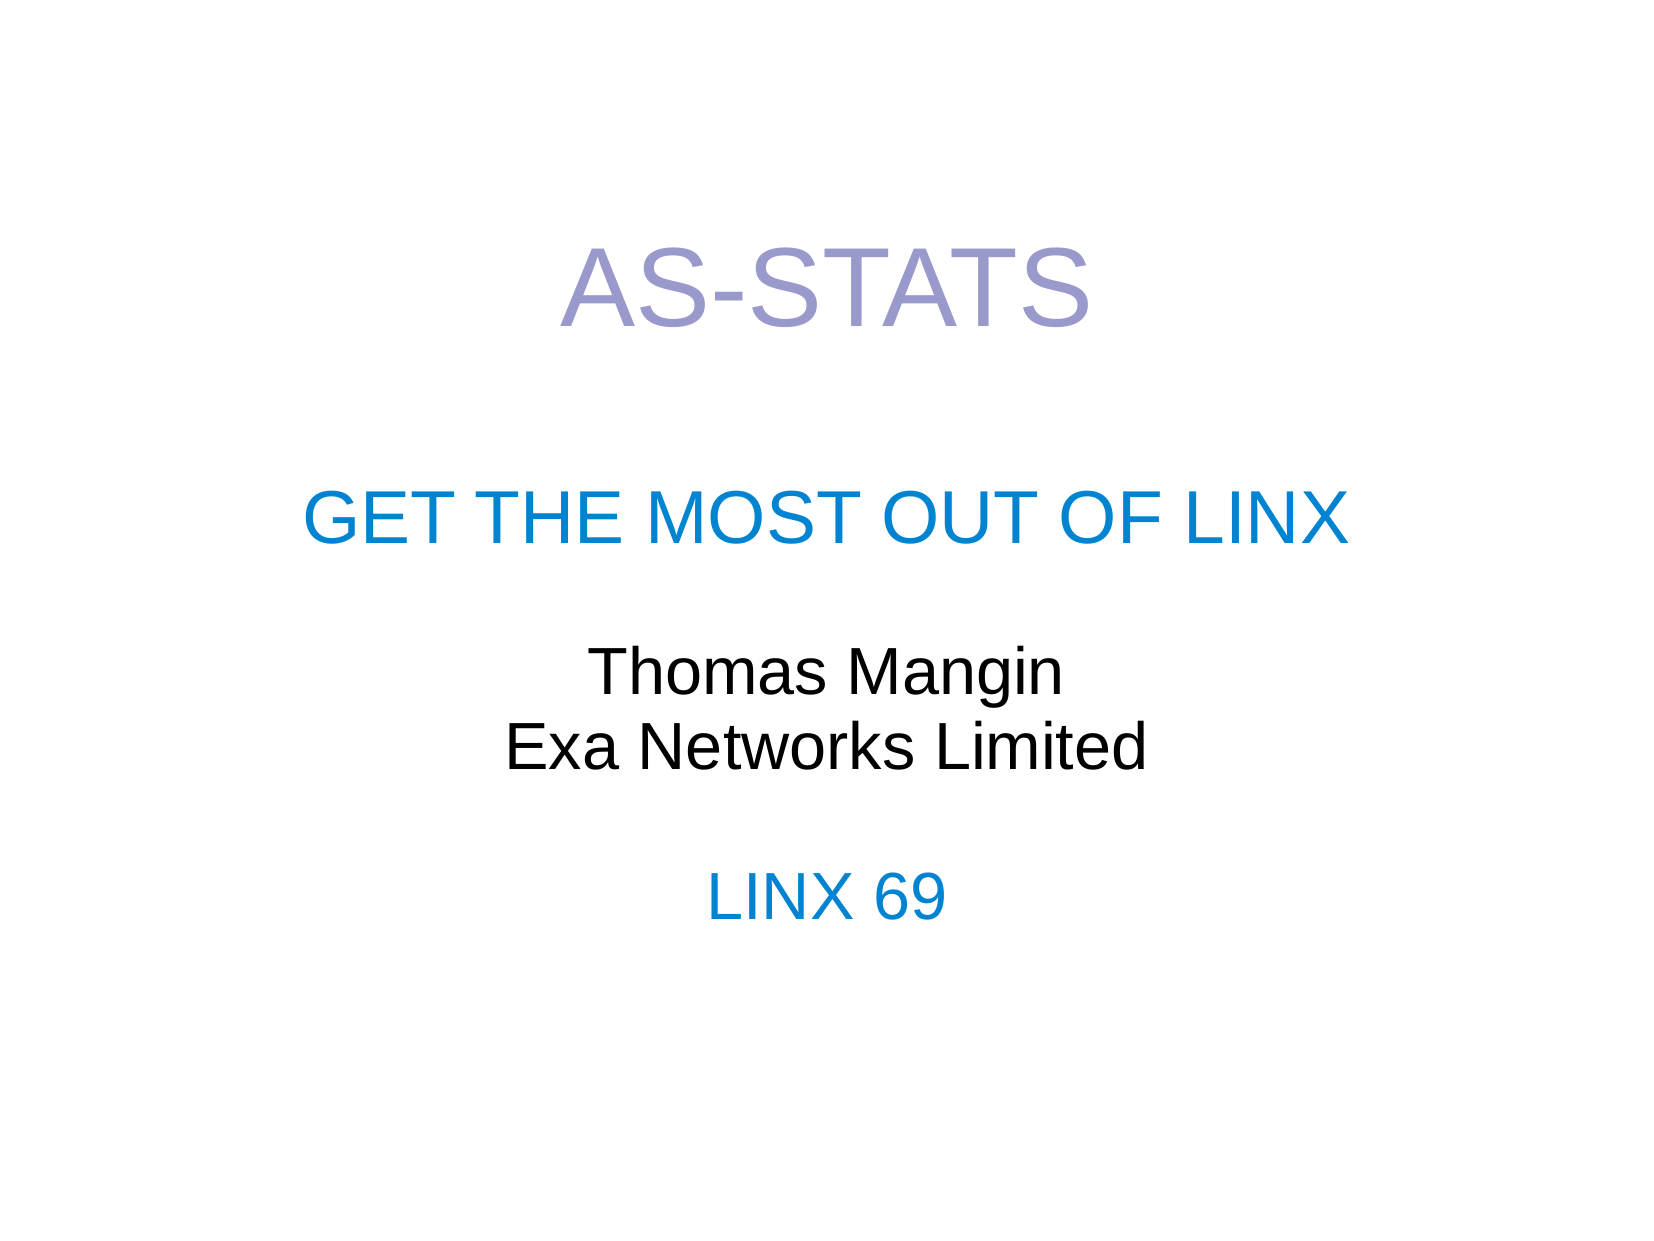

# AS-STATS
GET THE MOST OUT OF LINX
Thomas Mangin
Exa Networks Limited
LINX 69